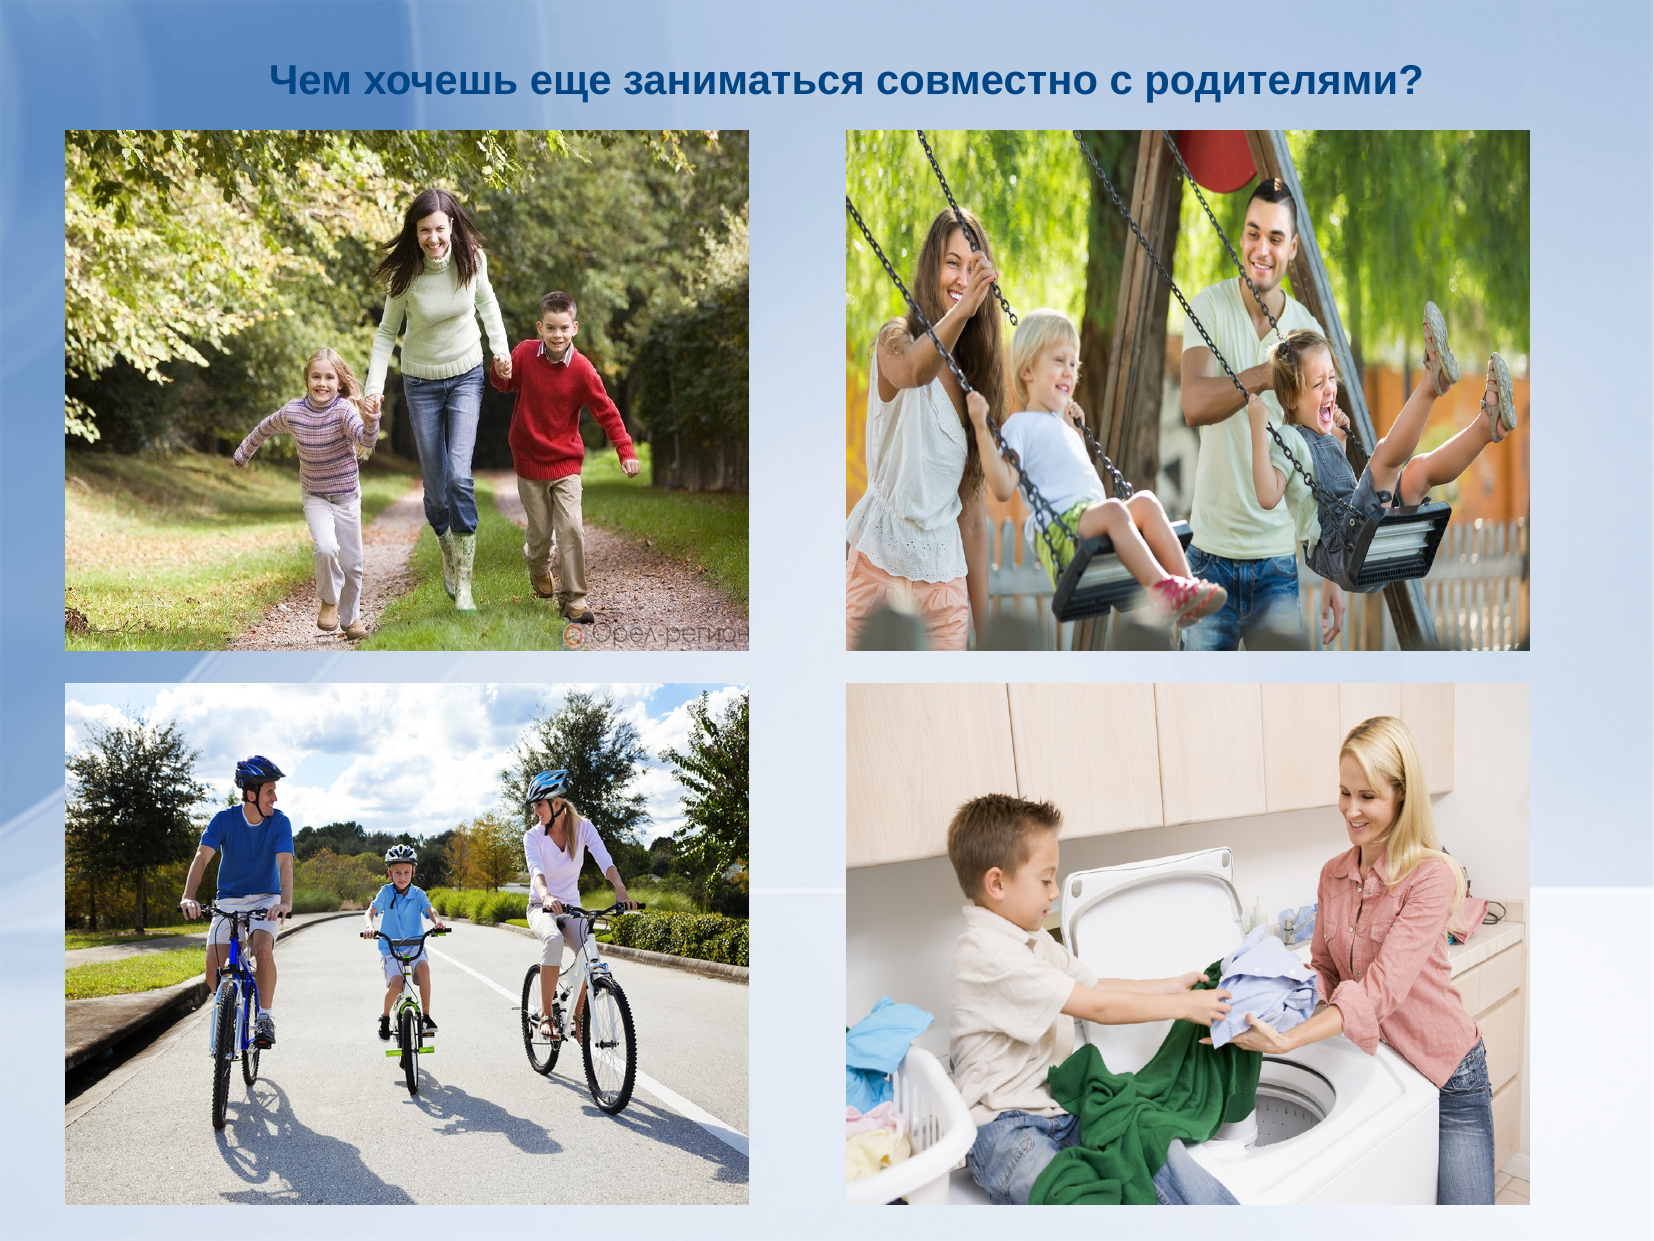

# Чем хочешь еще заниматься совместно с родителями?